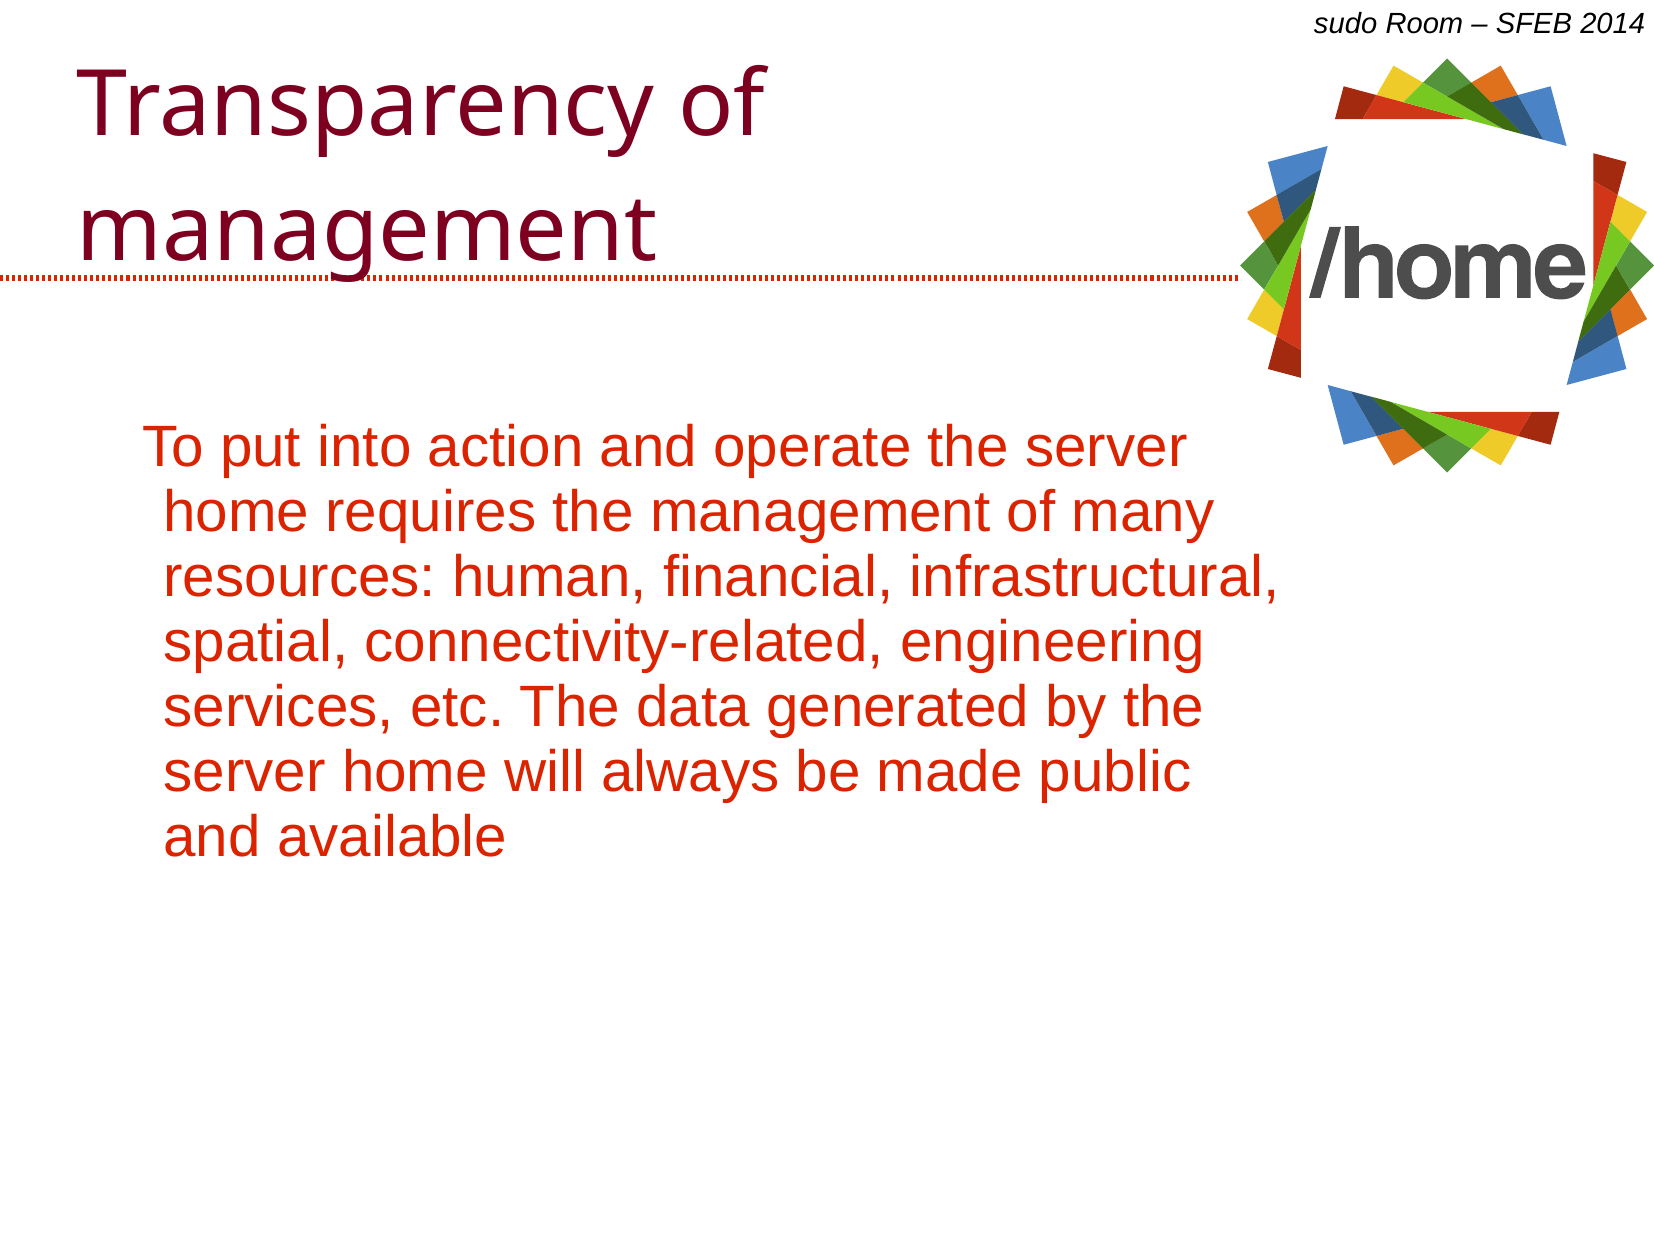

sudo Room – SFEB 2014
# Transparency of management
 To put into action and operate the server home requires the management of many resources: human, financial, infrastructural, spatial, connectivity-related, engineering services, etc. The data generated by the server home will always be made public and available